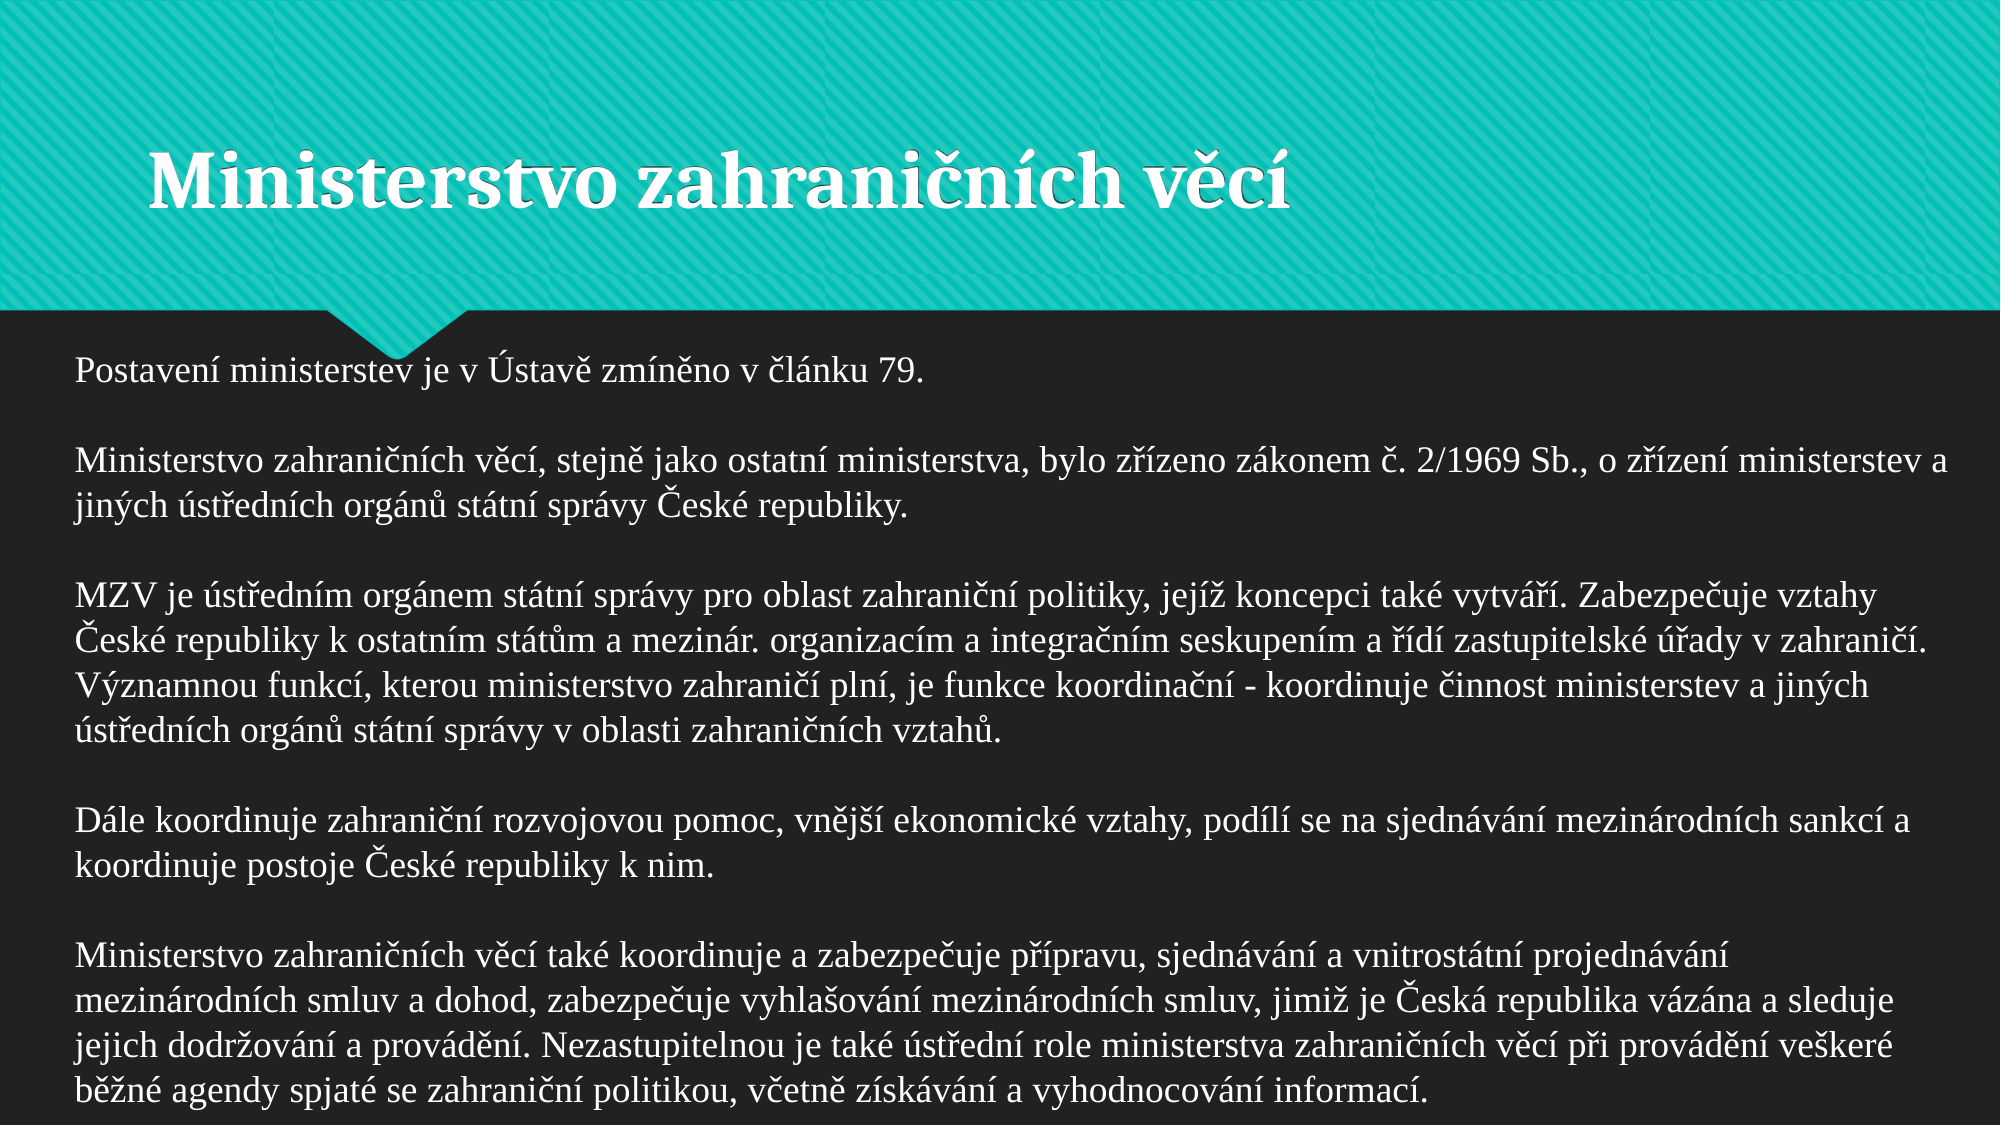

# Ministerstvo zahraničních věcí
Postavení ministerstev je v Ústavě zmíněno v článku 79.
Ministerstvo zahraničních věcí, stejně jako ostatní ministerstva, bylo zřízeno zákonem č. 2/1969 Sb., o zřízení ministerstev a jiných ústředních orgánů státní správy České republiky.
MZV je ústředním orgánem státní správy pro oblast zahraniční politiky, jejíž koncepci také vytváří. Zabezpečuje vztahy České republiky k ostatním státům a mezinár. organizacím a integračním seskupením a řídí zastupitelské úřady v zahraničí.
Významnou funkcí, kterou ministerstvo zahraničí plní, je funkce koordinační - koordinuje činnost ministerstev a jiných ústředních orgánů státní správy v oblasti zahraničních vztahů.
Dále koordinuje zahraniční rozvojovou pomoc, vnější ekonomické vztahy, podílí se na sjednávání mezinárodních sankcí a koordinuje postoje České republiky k nim.
Ministerstvo zahraničních věcí také koordinuje a zabezpečuje přípravu, sjednávání a vnitrostátní projednávání mezinárodních smluv a dohod, zabezpečuje vyhlašování mezinárodních smluv, jimiž je Česká republika vázána a sleduje jejich dodržování a provádění. Nezastupitelnou je také ústřední role ministerstva zahraničních věcí při provádění veškeré běžné agendy spjaté se zahraniční politikou, včetně získávání a vyhodnocování informací.